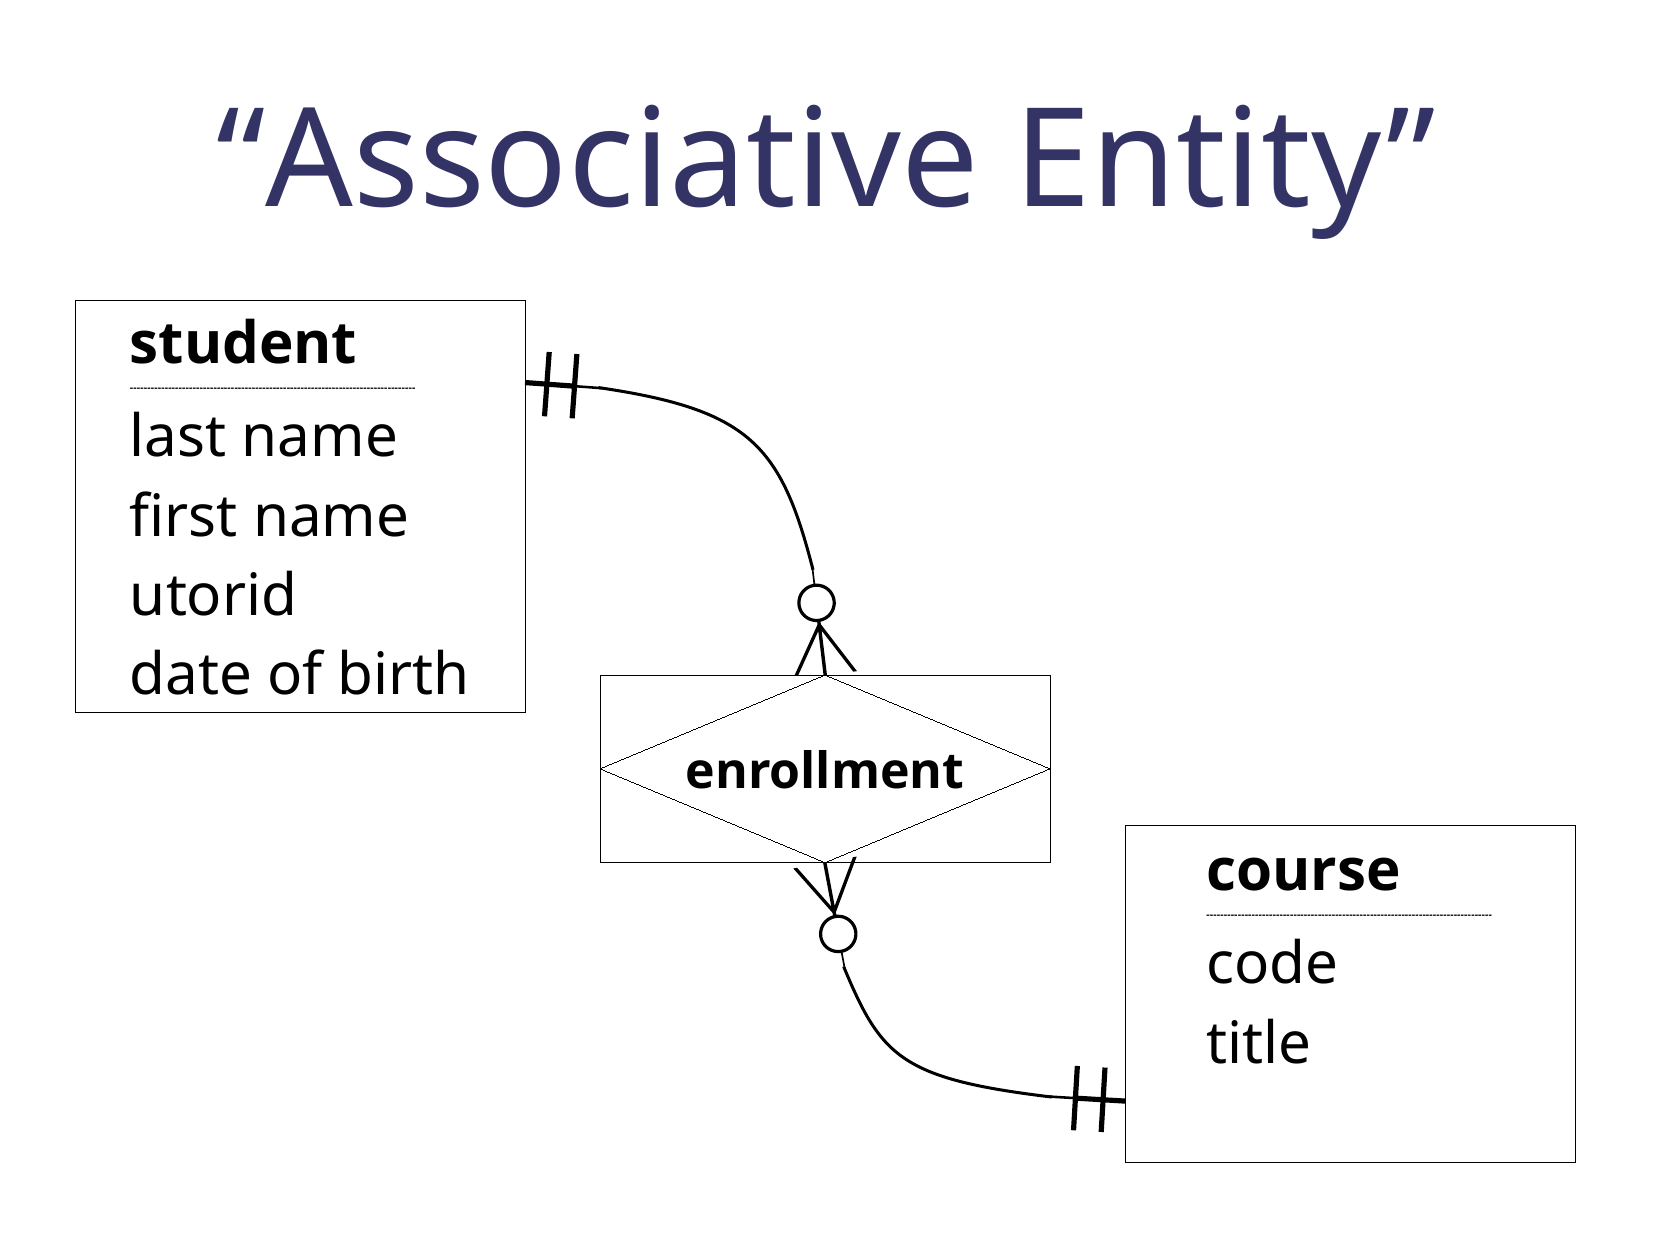

# “Associative Entity”
student
----------------------------------------------------------------------------------
last name
first name
utorid
date of birth
enrollment
course
----------------------------------------------------------------------------------
code
title